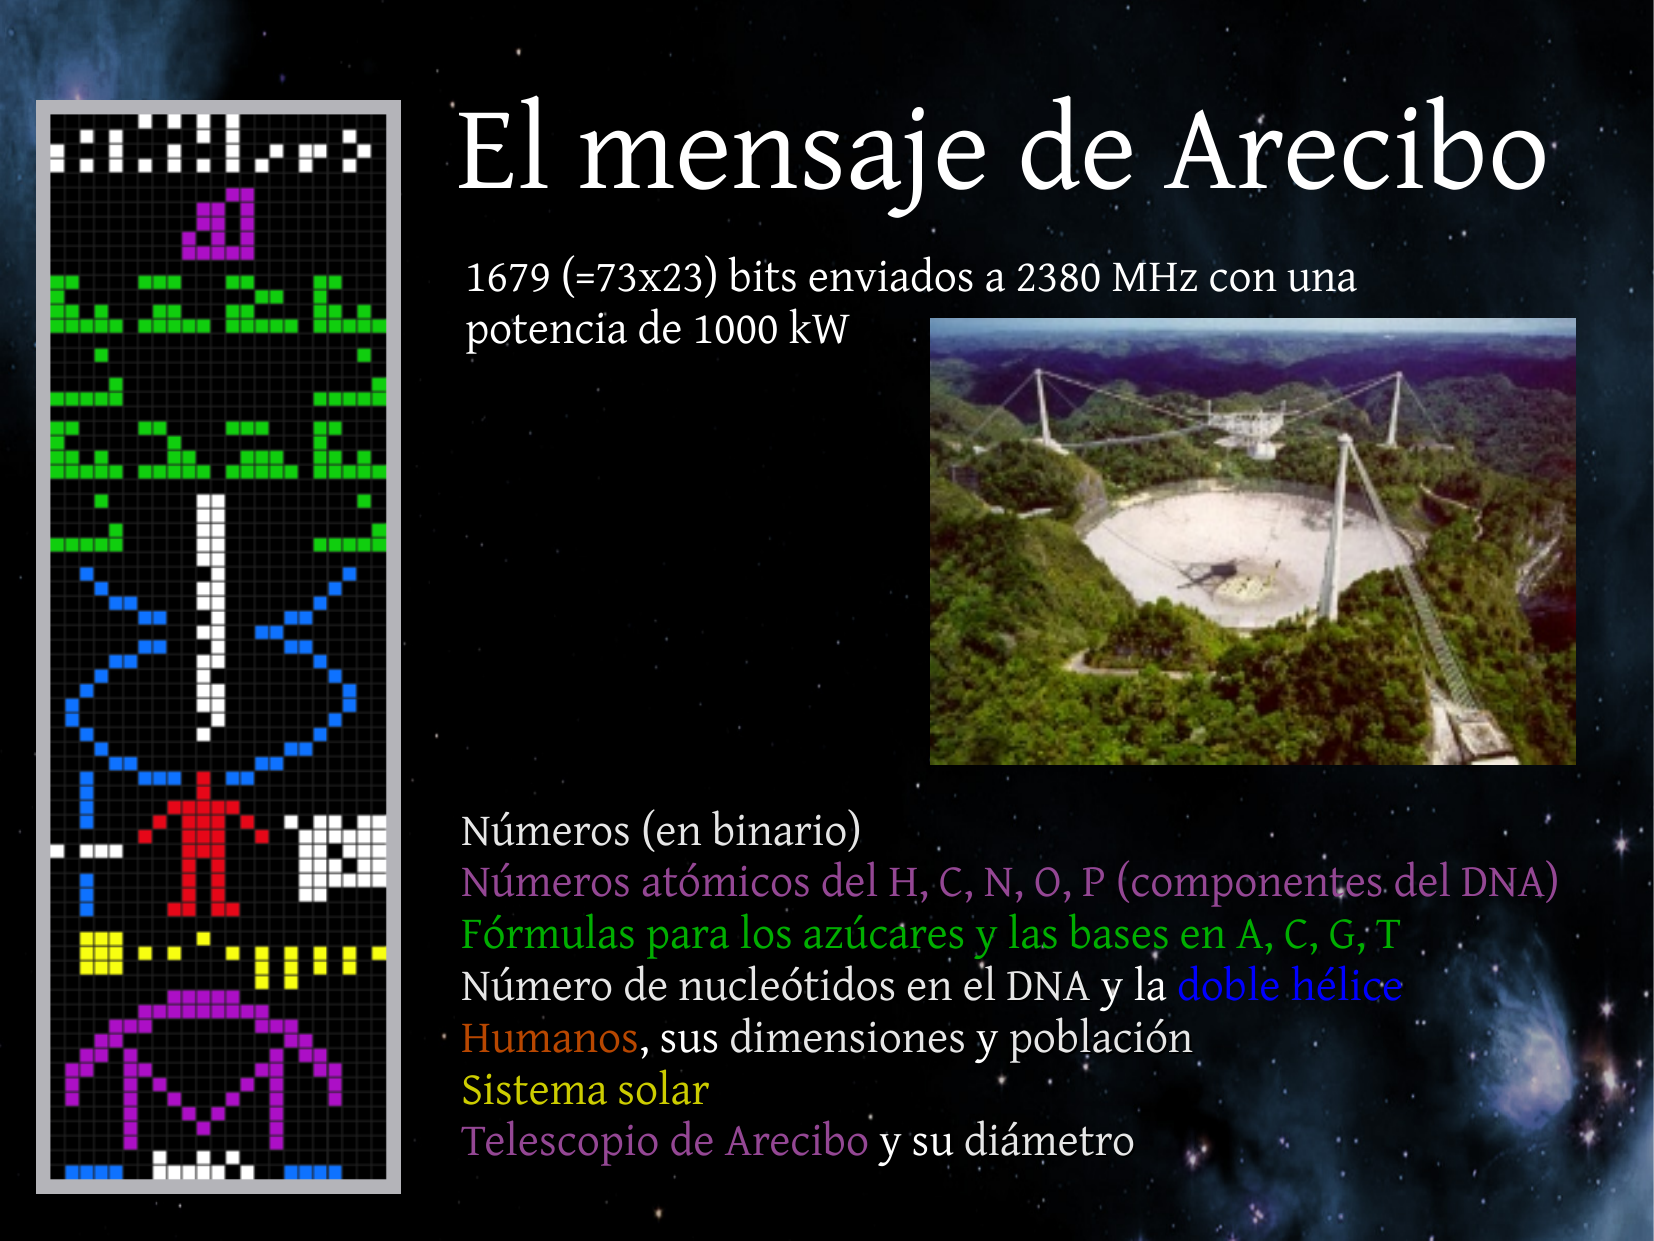

# El mensaje de Arecibo
1679 (=73x23) bits enviados a 2380 MHz con una potencia de 1000 kW
 Números (en binario)
 Números atómicos del H, C, N, O, P (componentes del DNA)
 Fórmulas para los azúcares y las bases en A, C, G, T
 Número de nucleótidos en el DNA y la doble hélice
 Humanos, sus dimensiones y población
 Sistema solar
 Telescopio de Arecibo y su diámetro